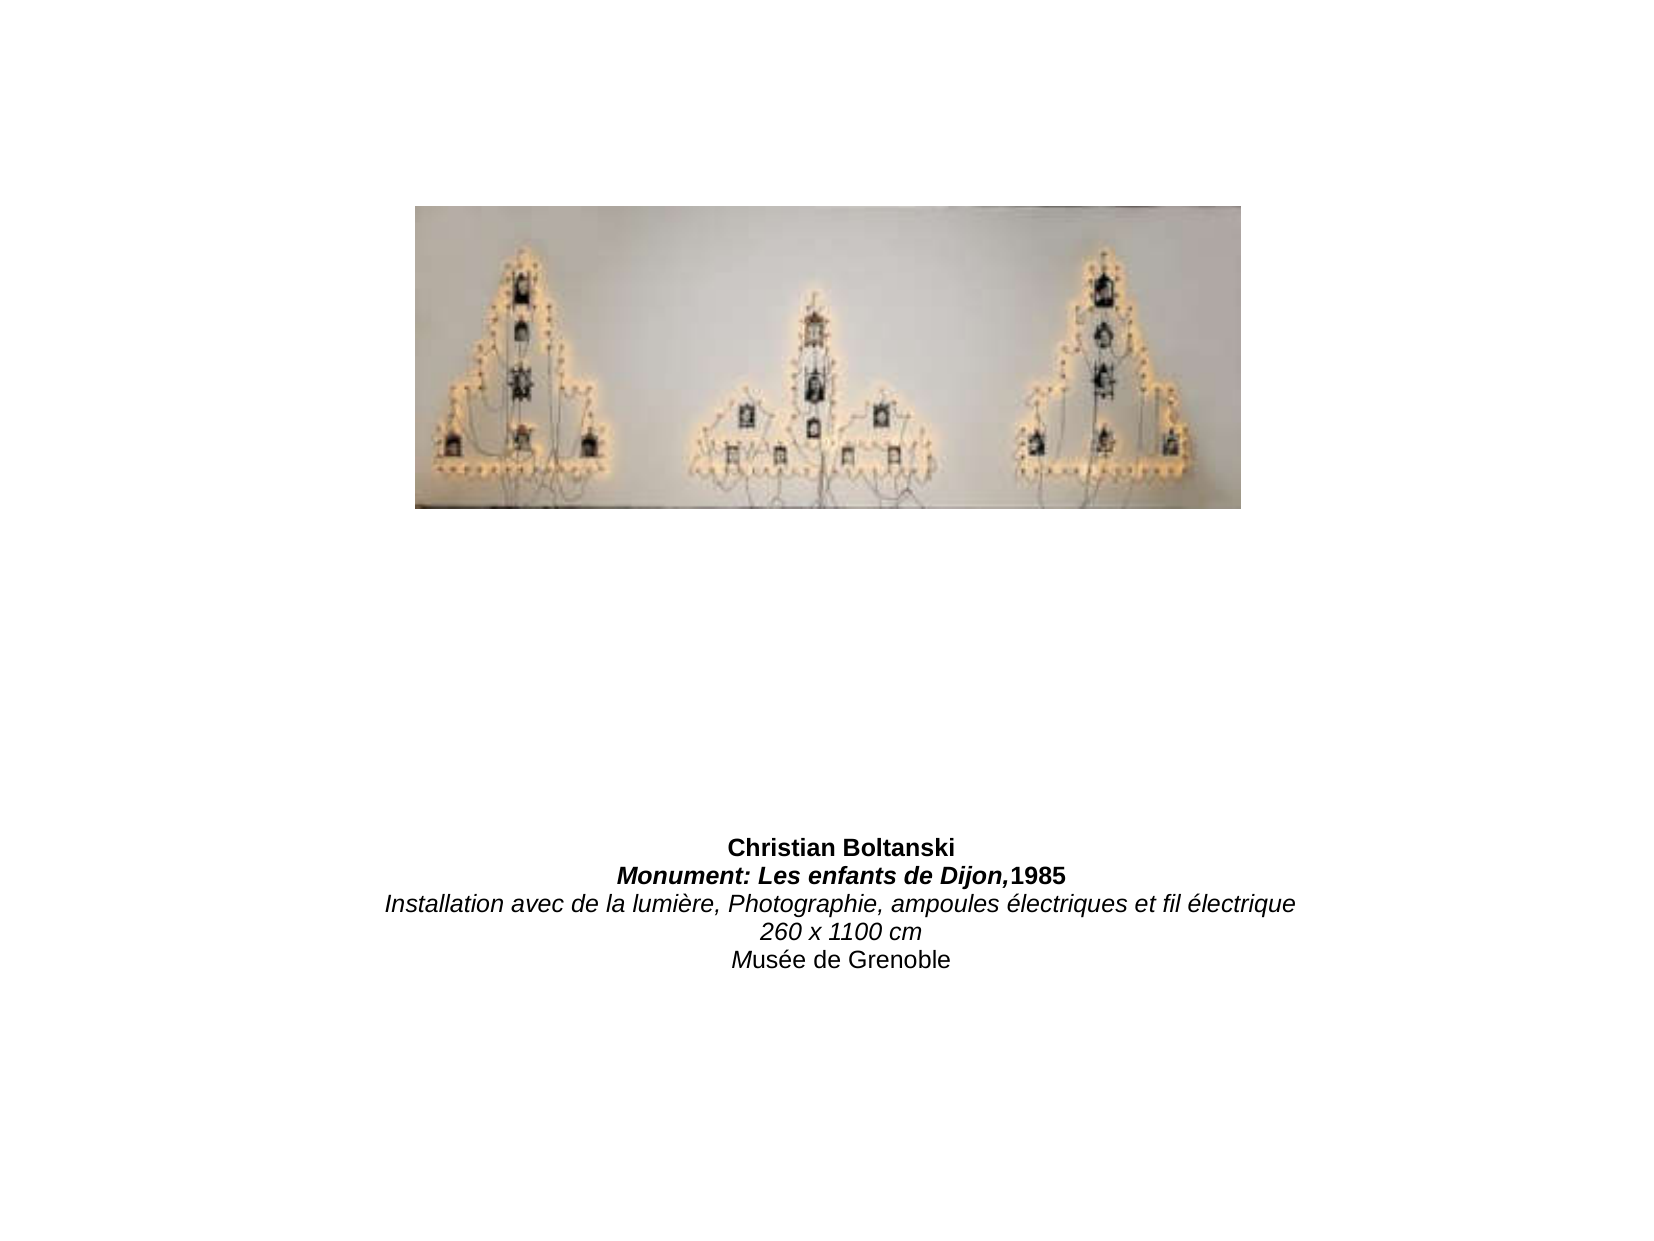

Christian Boltanski
Monument: Les enfants de Dijon,1985
Installation avec de la lumière, Photographie, ampoules électriques et fil électrique
260 x 1100 cm
Musée de Grenoble